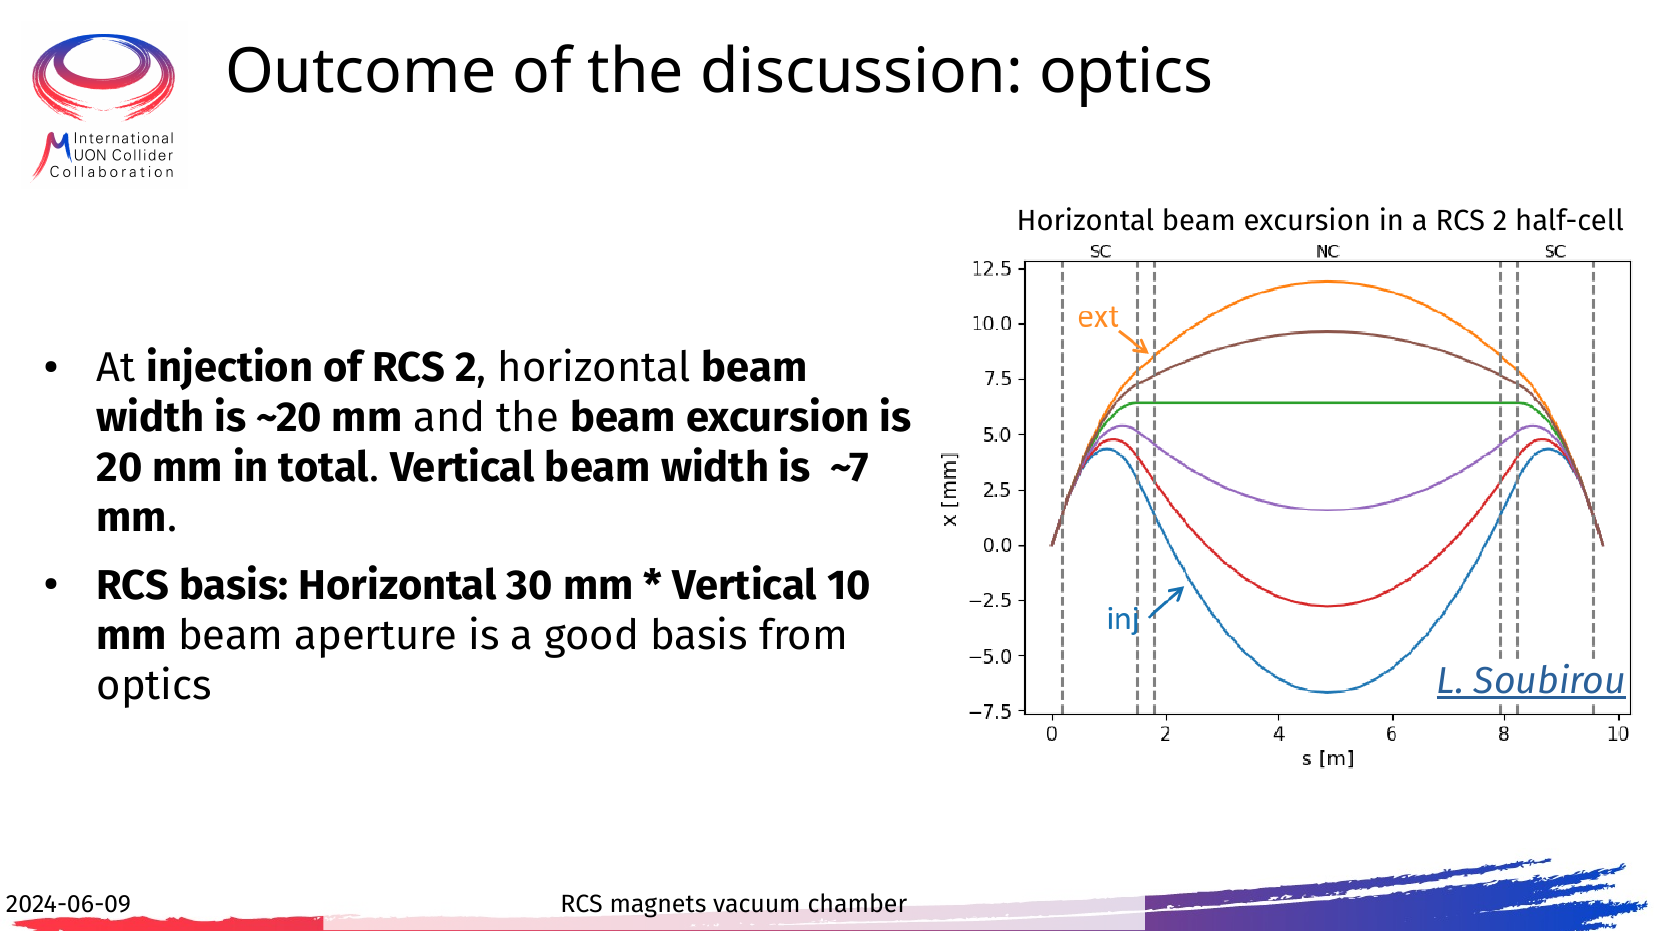

Outcome of the discussion: optics
Horizontal beam excursion in a RCS 2 half-cell
# At injection of RCS 2, horizontal beam width is ~20 mm and the beam excursion is 20 mm in total. Vertical beam width is ~7 mm.
RCS basis: Horizontal 30 mm * Vertical 10 mm beam aperture is a good basis from optics
L. Soubirou
2024-06-09
RCS magnets vacuum chamber